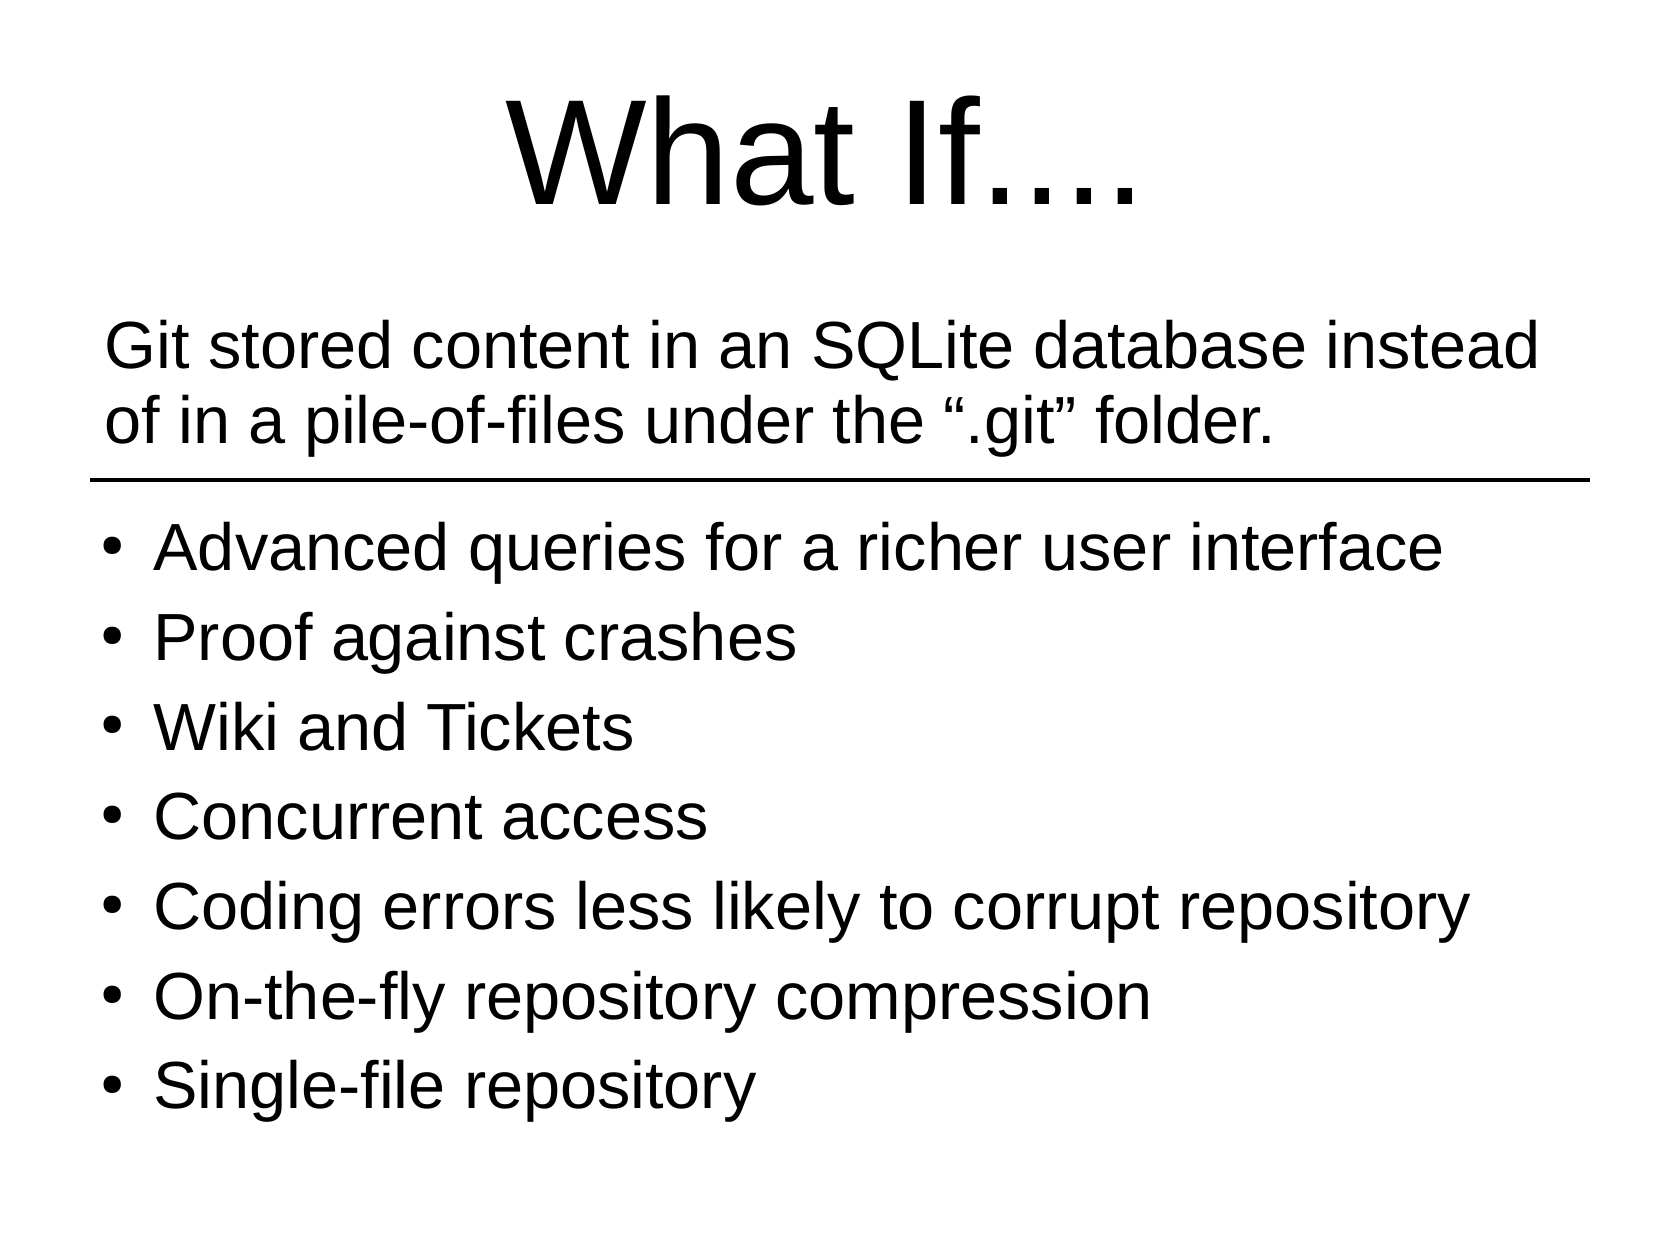

# What If....
Git stored content in an SQLite database instead
of in a pile-of-files under the “.git” folder.
Advanced queries for a richer user interface
Proof against crashes
Wiki and Tickets
Concurrent access
Coding errors less likely to corrupt repository
On-the-fly repository compression
Single-file repository